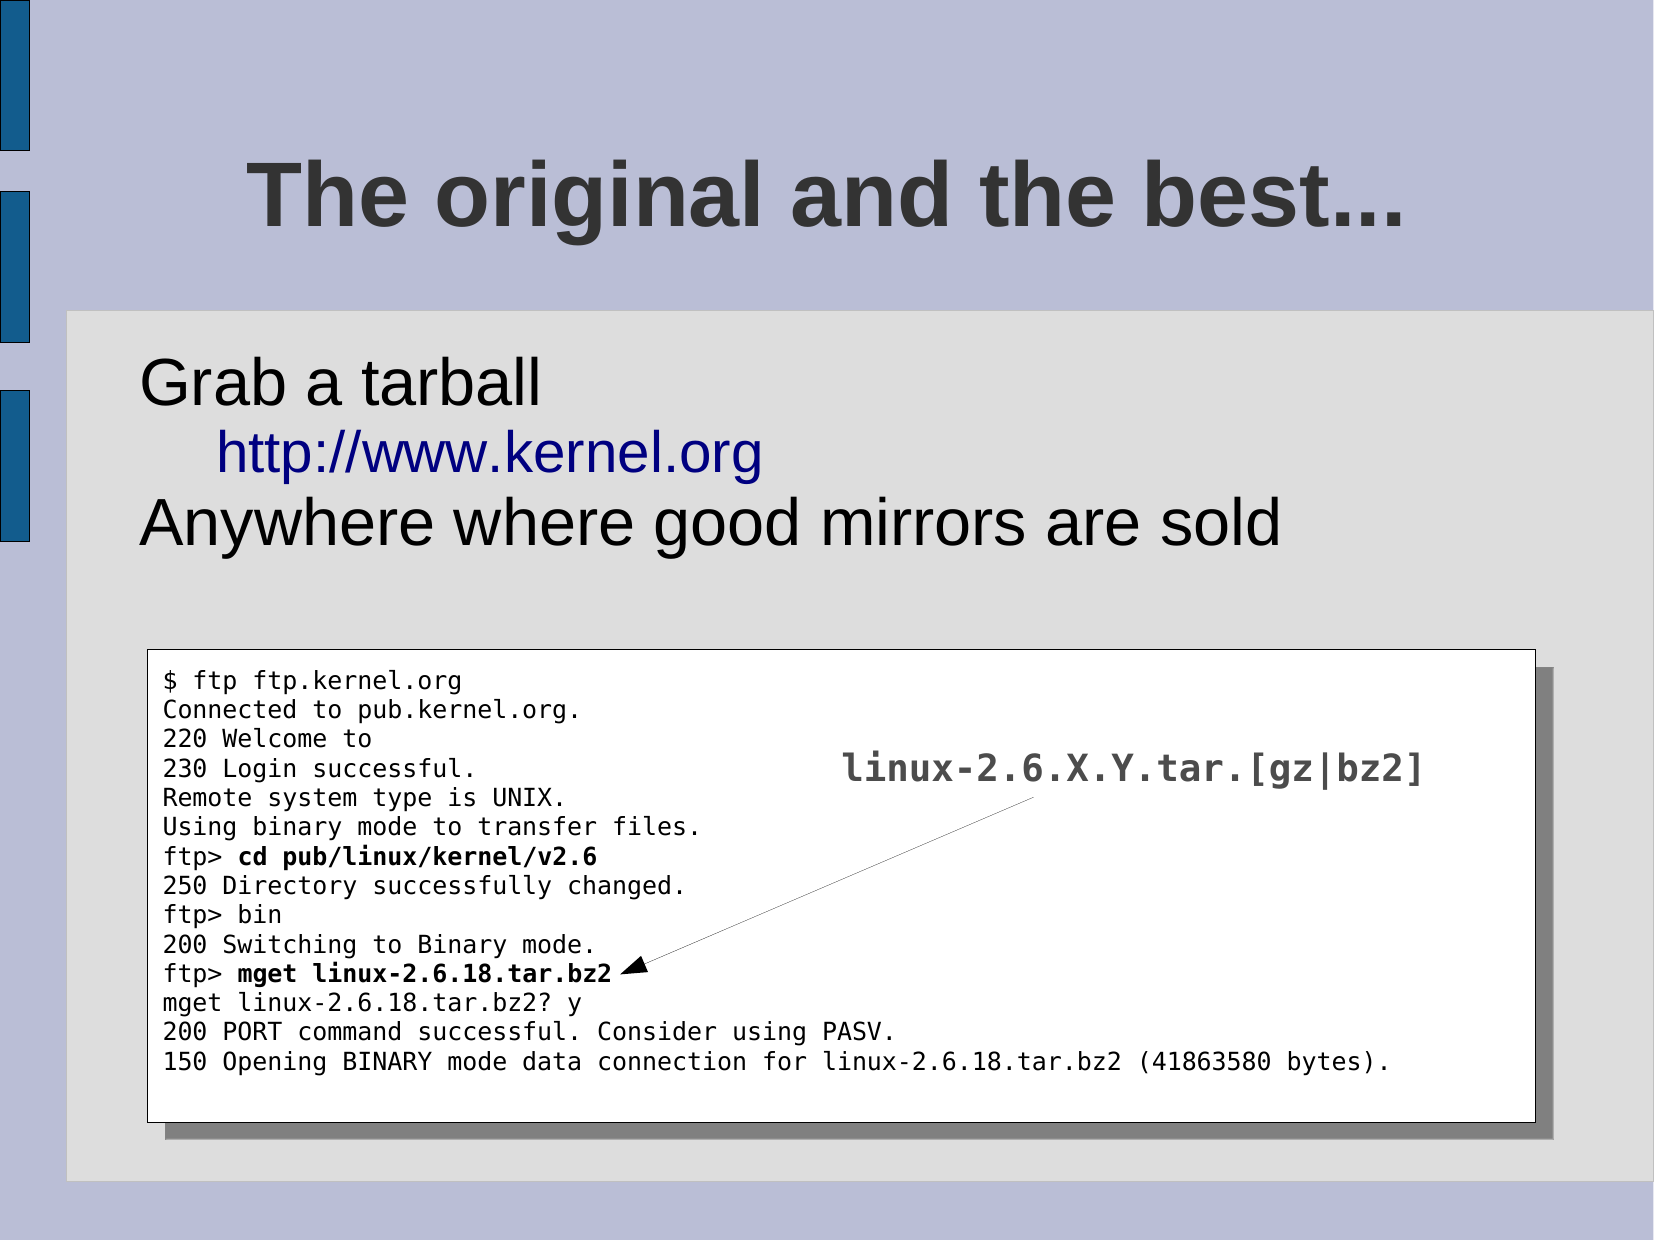

# The original and the best...
Grab a tarball
http://www.kernel.org
Anywhere where good mirrors are sold
$ ftp ftp.kernel.org
Connected to pub.kernel.org.
220 Welcome to
230 Login successful.
Remote system type is UNIX.
Using binary mode to transfer files.
ftp> cd pub/linux/kernel/v2.6
250 Directory successfully changed.
ftp> bin
200 Switching to Binary mode.
ftp> mget linux-2.6.18.tar.bz2
mget linux-2.6.18.tar.bz2? y
200 PORT command successful. Consider using PASV.
150 Opening BINARY mode data connection for linux-2.6.18.tar.bz2 (41863580 bytes).
linux-2.6.X.Y.tar.[gz|bz2]